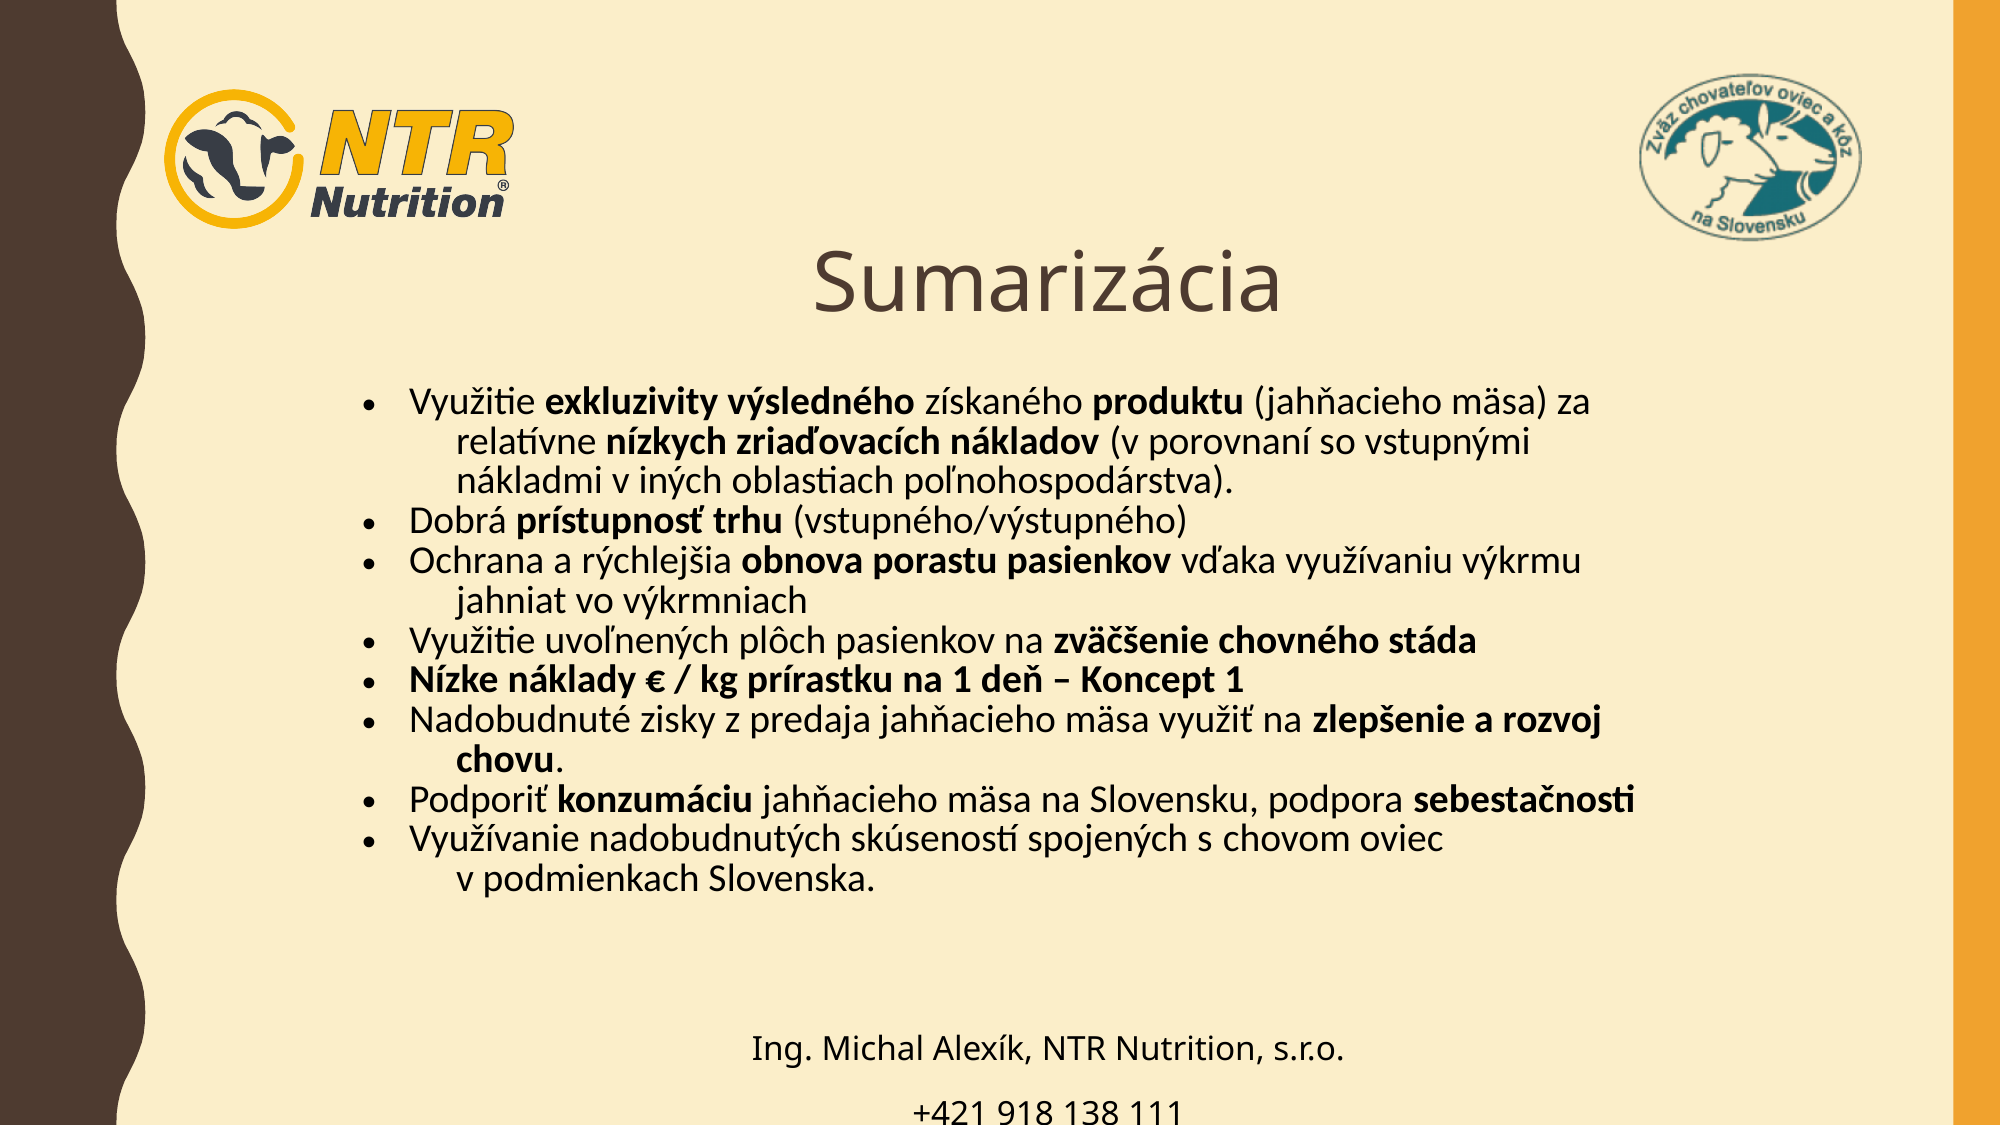

# Sumarizácia
Využitie exkluzivity výsledného získaného produktu (jahňacieho mäsa) za relatívne nízkych zriaďovacích nákladov (v porovnaní so vstupnými nákladmi v iných oblastiach poľnohospodárstva).
Dobrá prístupnosť trhu (vstupného/výstupného)
Ochrana a rýchlejšia obnova porastu pasienkov vďaka využívaniu výkrmu jahniat vo výkrmniach
Využitie uvoľnených plôch pasienkov na zväčšenie chovného stáda
Nízke náklady € / kg prírastku na 1 deň – Koncept 1
Nadobudnuté zisky z predaja jahňacieho mäsa využiť na zlepšenie a rozvoj chovu.
Podporiť konzumáciu jahňacieho mäsa na Slovensku, podpora sebestačnosti
Využívanie nadobudnutých skúseností spojených s chovom oviec v podmienkach Slovenska.
Ing. Michal Alexík, NTR Nutrition, s.r.o.
+421 918 138 111